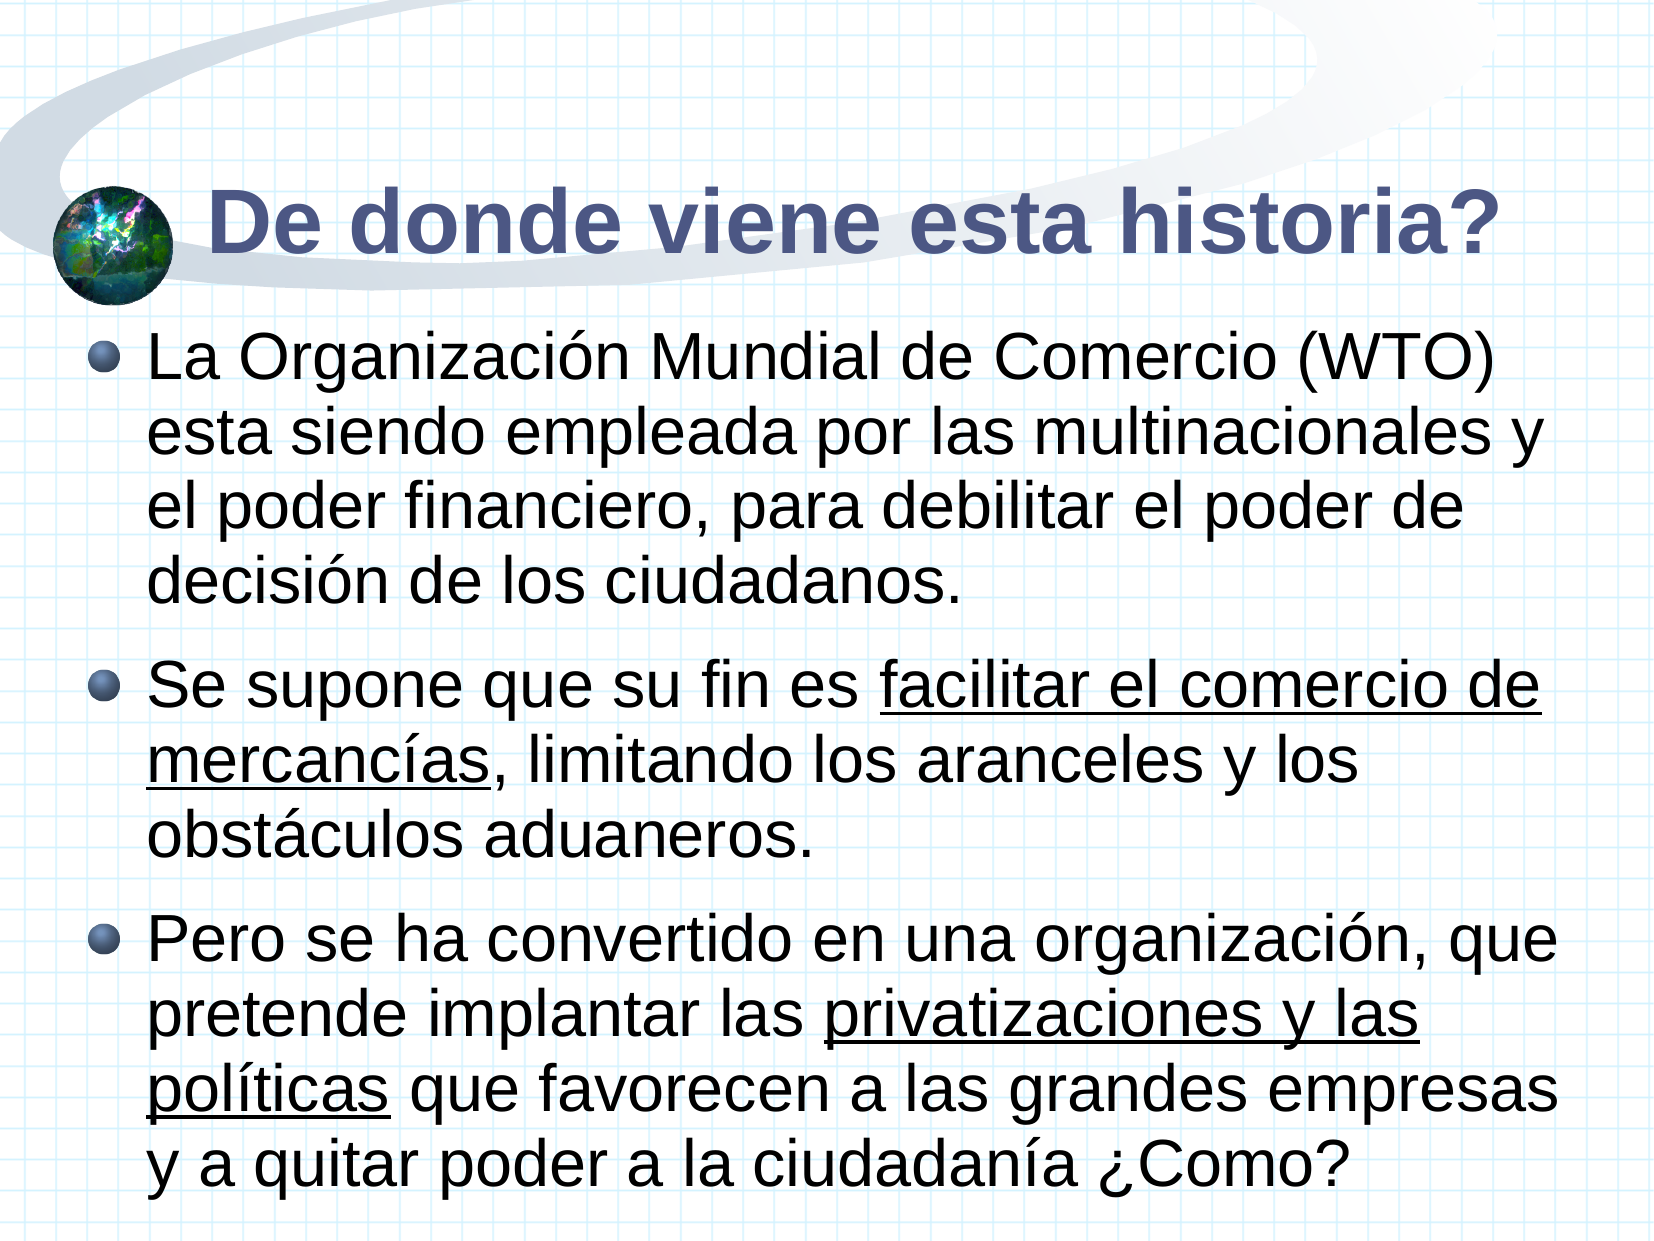

# De donde viene esta historia?
La Organización Mundial de Comercio (WTO) esta siendo empleada por las multinacionales y el poder financiero, para debilitar el poder de decisión de los ciudadanos.
Se supone que su fin es facilitar el comercio de mercancías, limitando los aranceles y los obstáculos aduaneros.
Pero se ha convertido en una organización, que pretende implantar las privatizaciones y las políticas que favorecen a las grandes empresas y a quitar poder a la ciudadanía ¿Como?